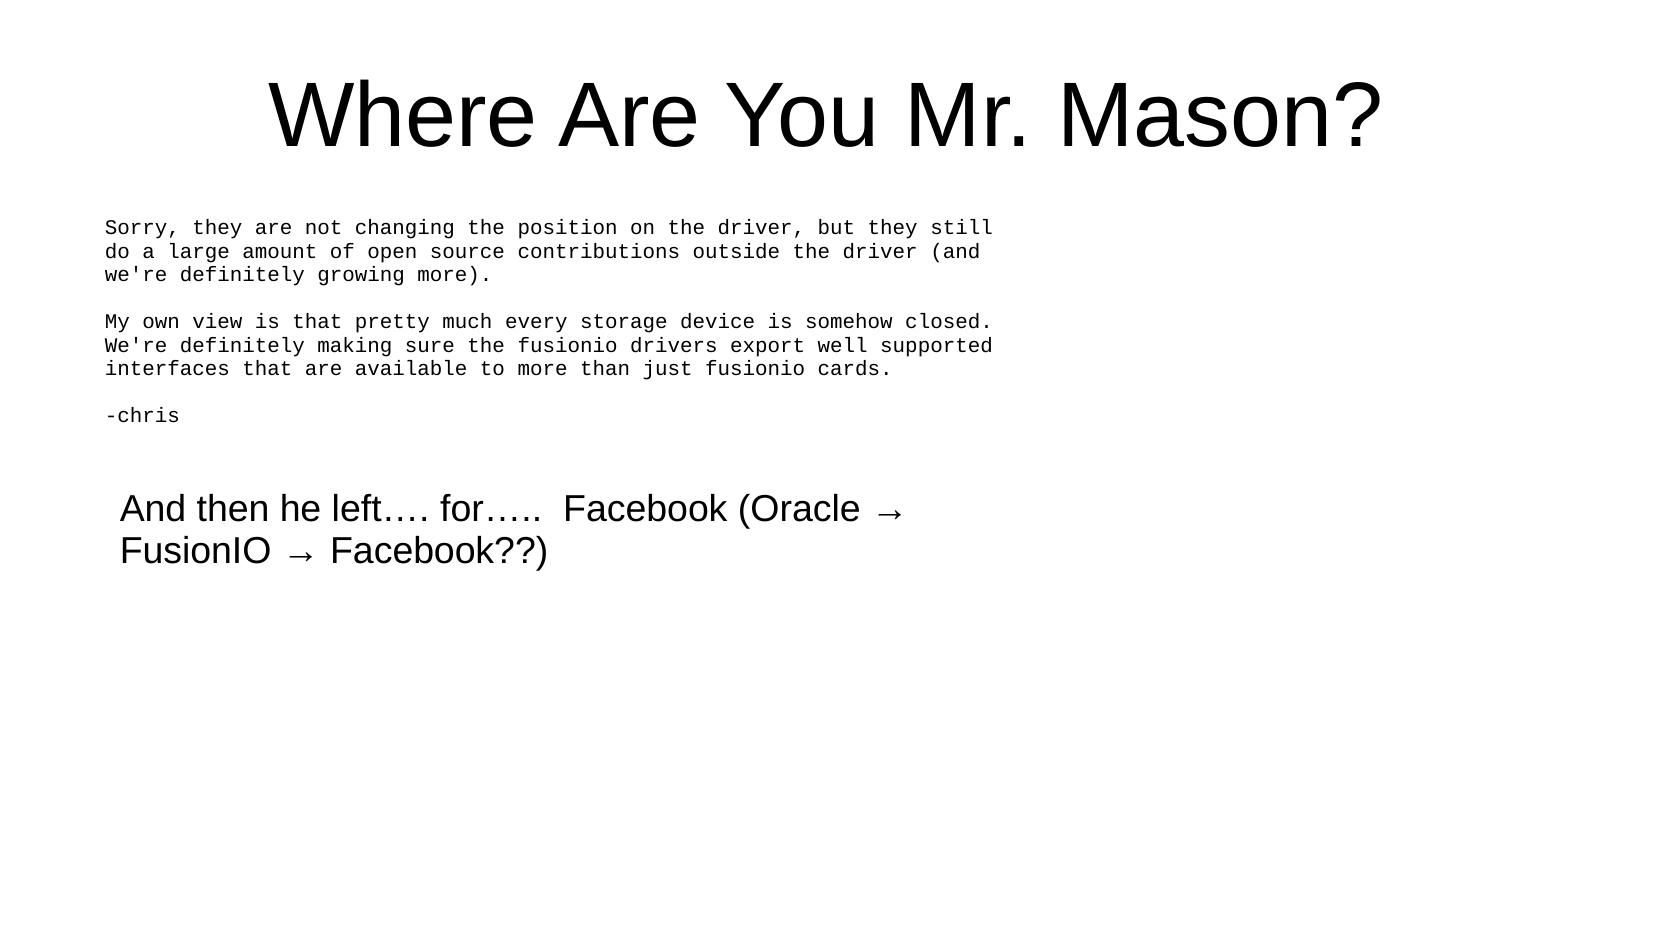

# Where Are You Mr. Mason?
Sorry, they are not changing the position on the driver, but they still
do a large amount of open source contributions outside the driver (and
we're definitely growing more).
My own view is that pretty much every storage device is somehow closed.
We're definitely making sure the fusionio drivers export well supported
interfaces that are available to more than just fusionio cards.
-chris
And then he left…. for….. Facebook (Oracle → FusionIO → Facebook??)